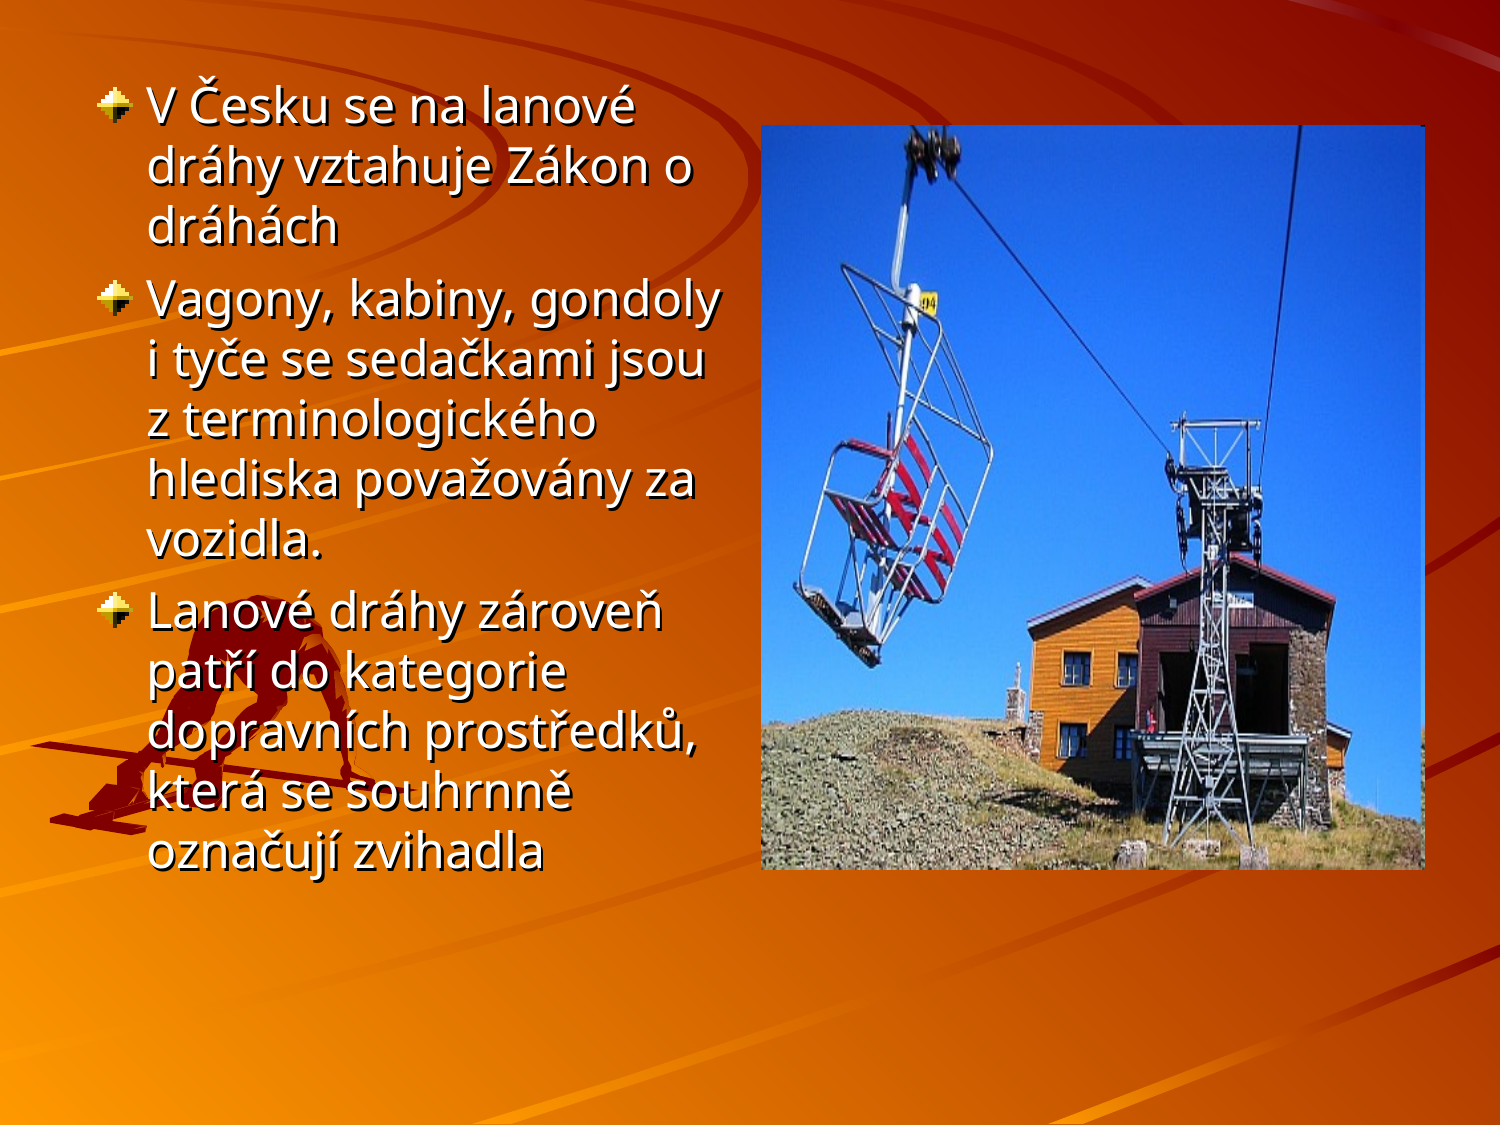

# V Česku se na lanové dráhy vztahuje Zákon o dráhách
Vagony, kabiny, gondoly i tyče se sedačkami jsou z terminologického hlediska považovány za vozidla.
Lanové dráhy zároveň patří do kategorie dopravních prostředků, která se souhrnně označují zvihadla